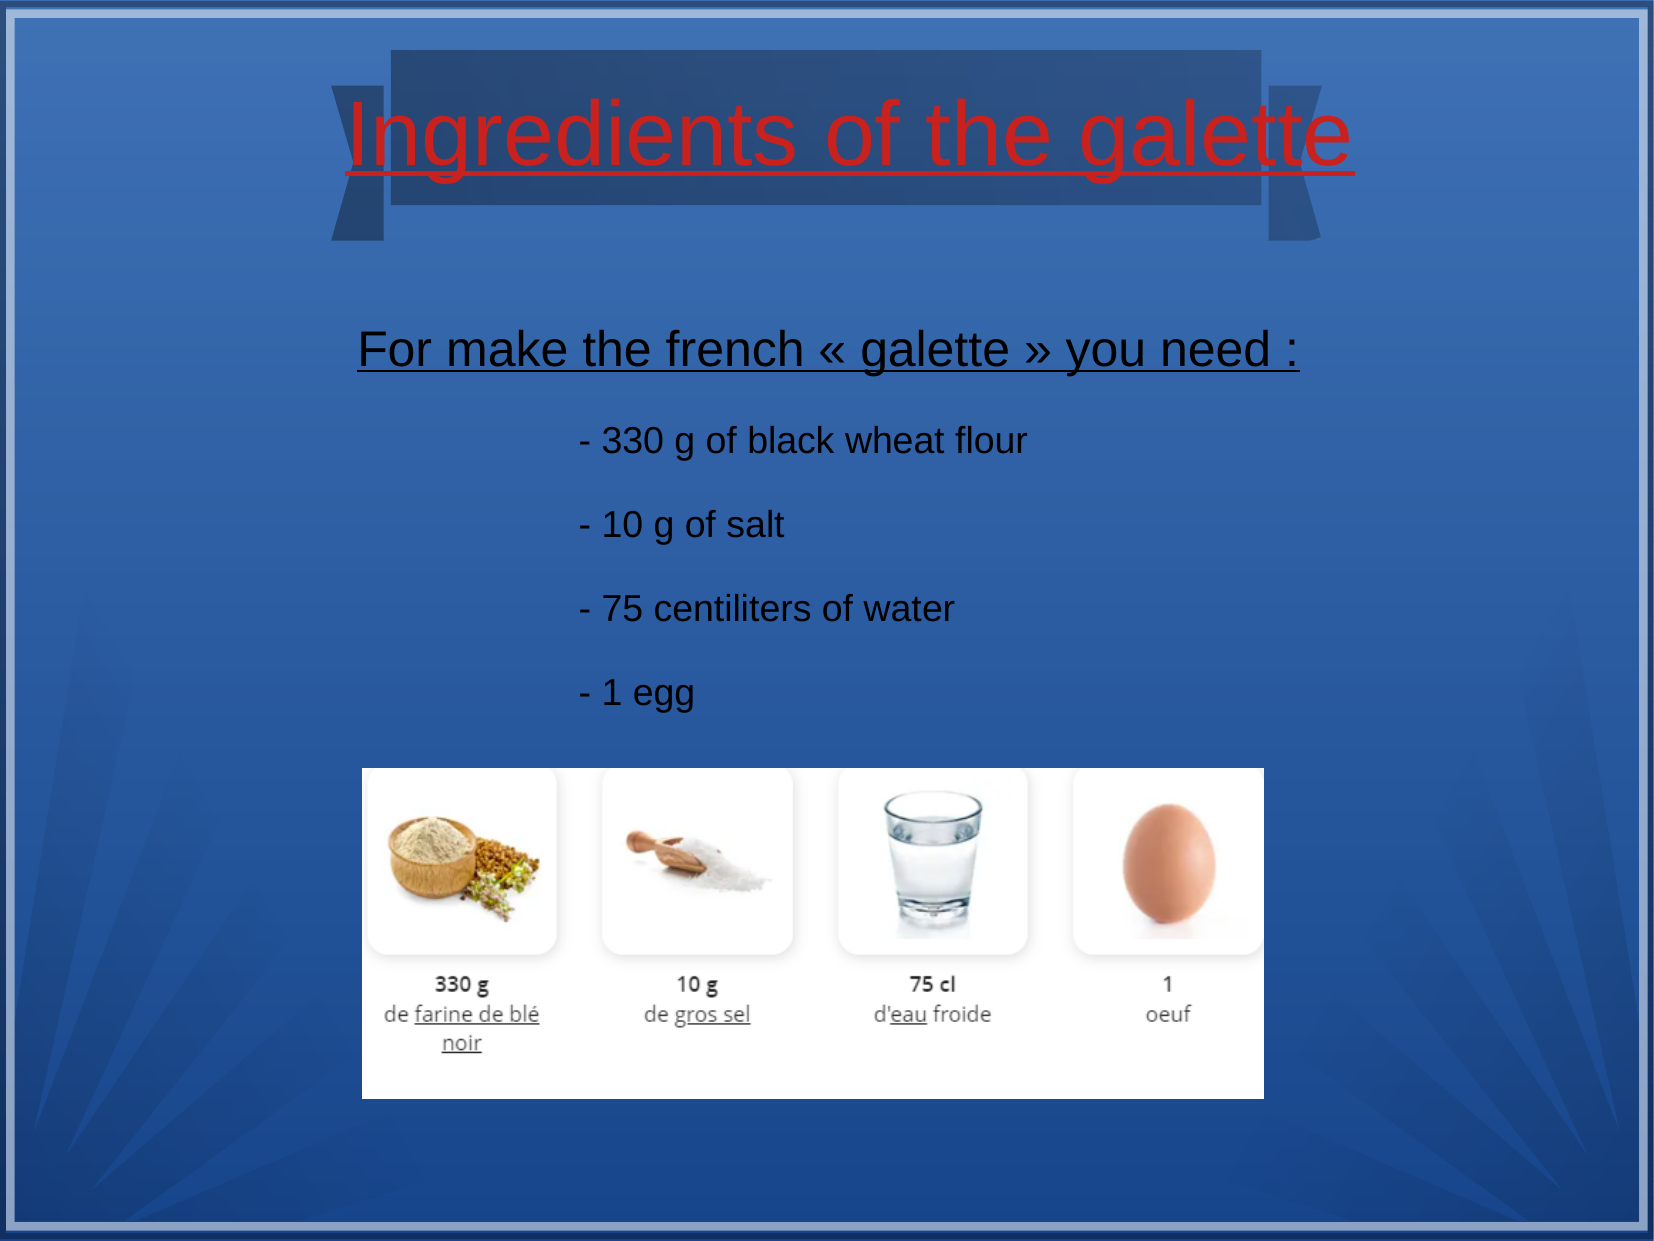

# Ingredients of the galette
For make the french « galette » you need :
			- 330 g of black wheat flour
			- 10 g of salt
			- 75 centiliters of water
			- 1 egg